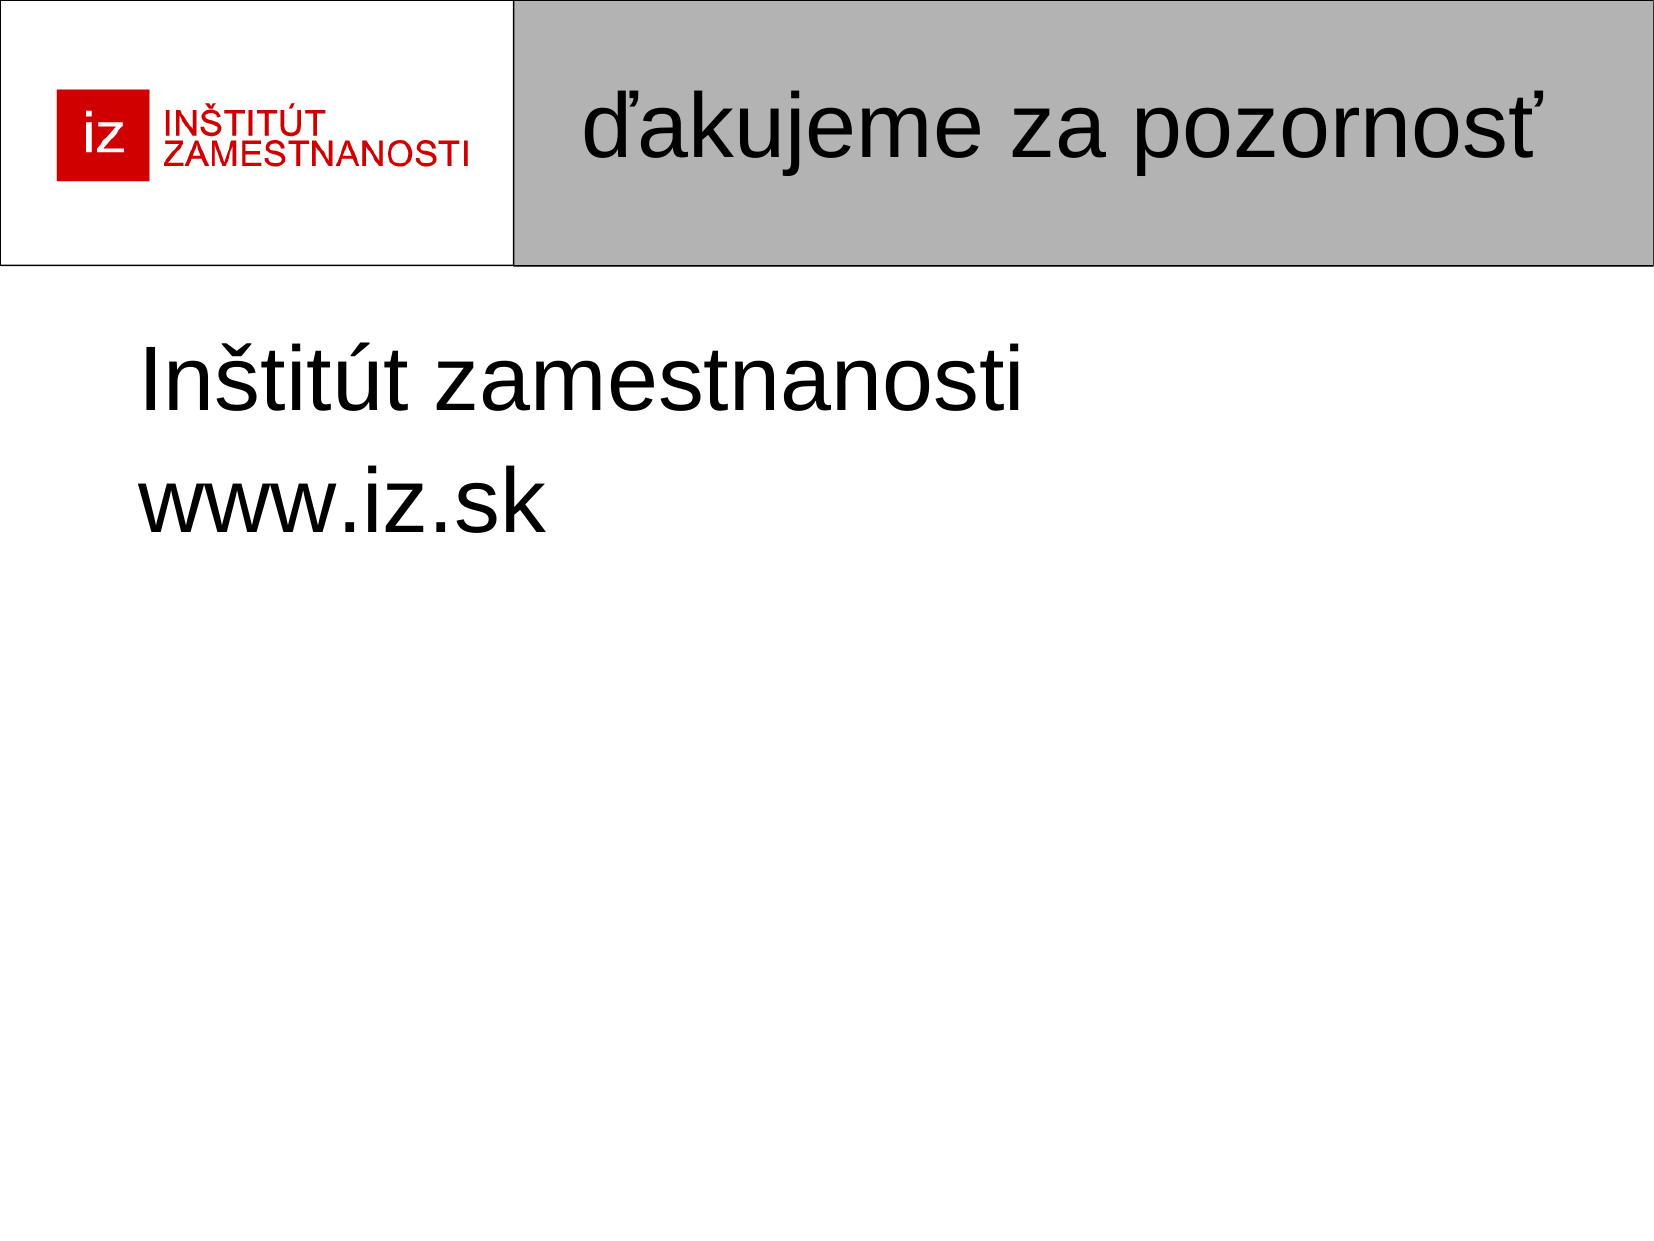

# ďakujeme za pozornosť
Inštitút zamestnanosti
www.iz.sk